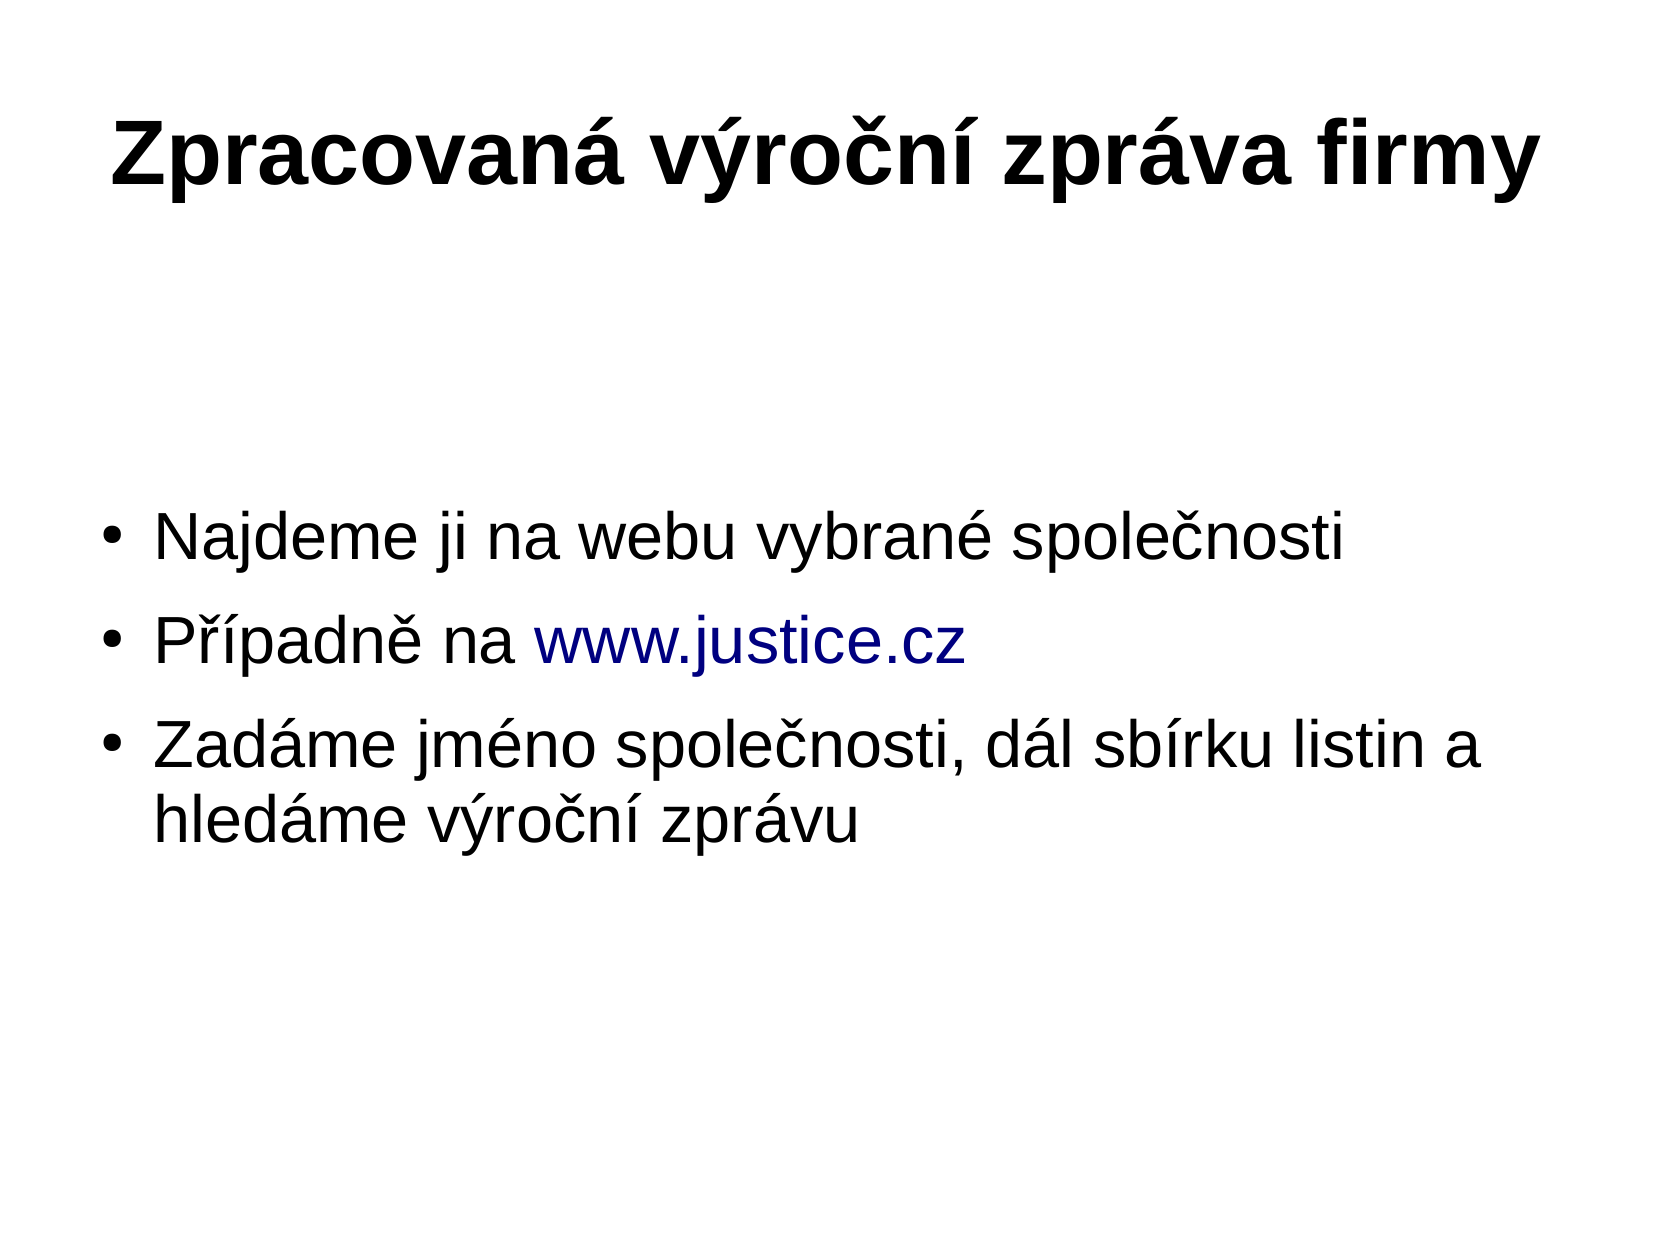

# Zpracovaná výroční zpráva firmy
Najdeme ji na webu vybrané společnosti
Případně na www.justice.cz
Zadáme jméno společnosti, dál sbírku listin a hledáme výroční zprávu